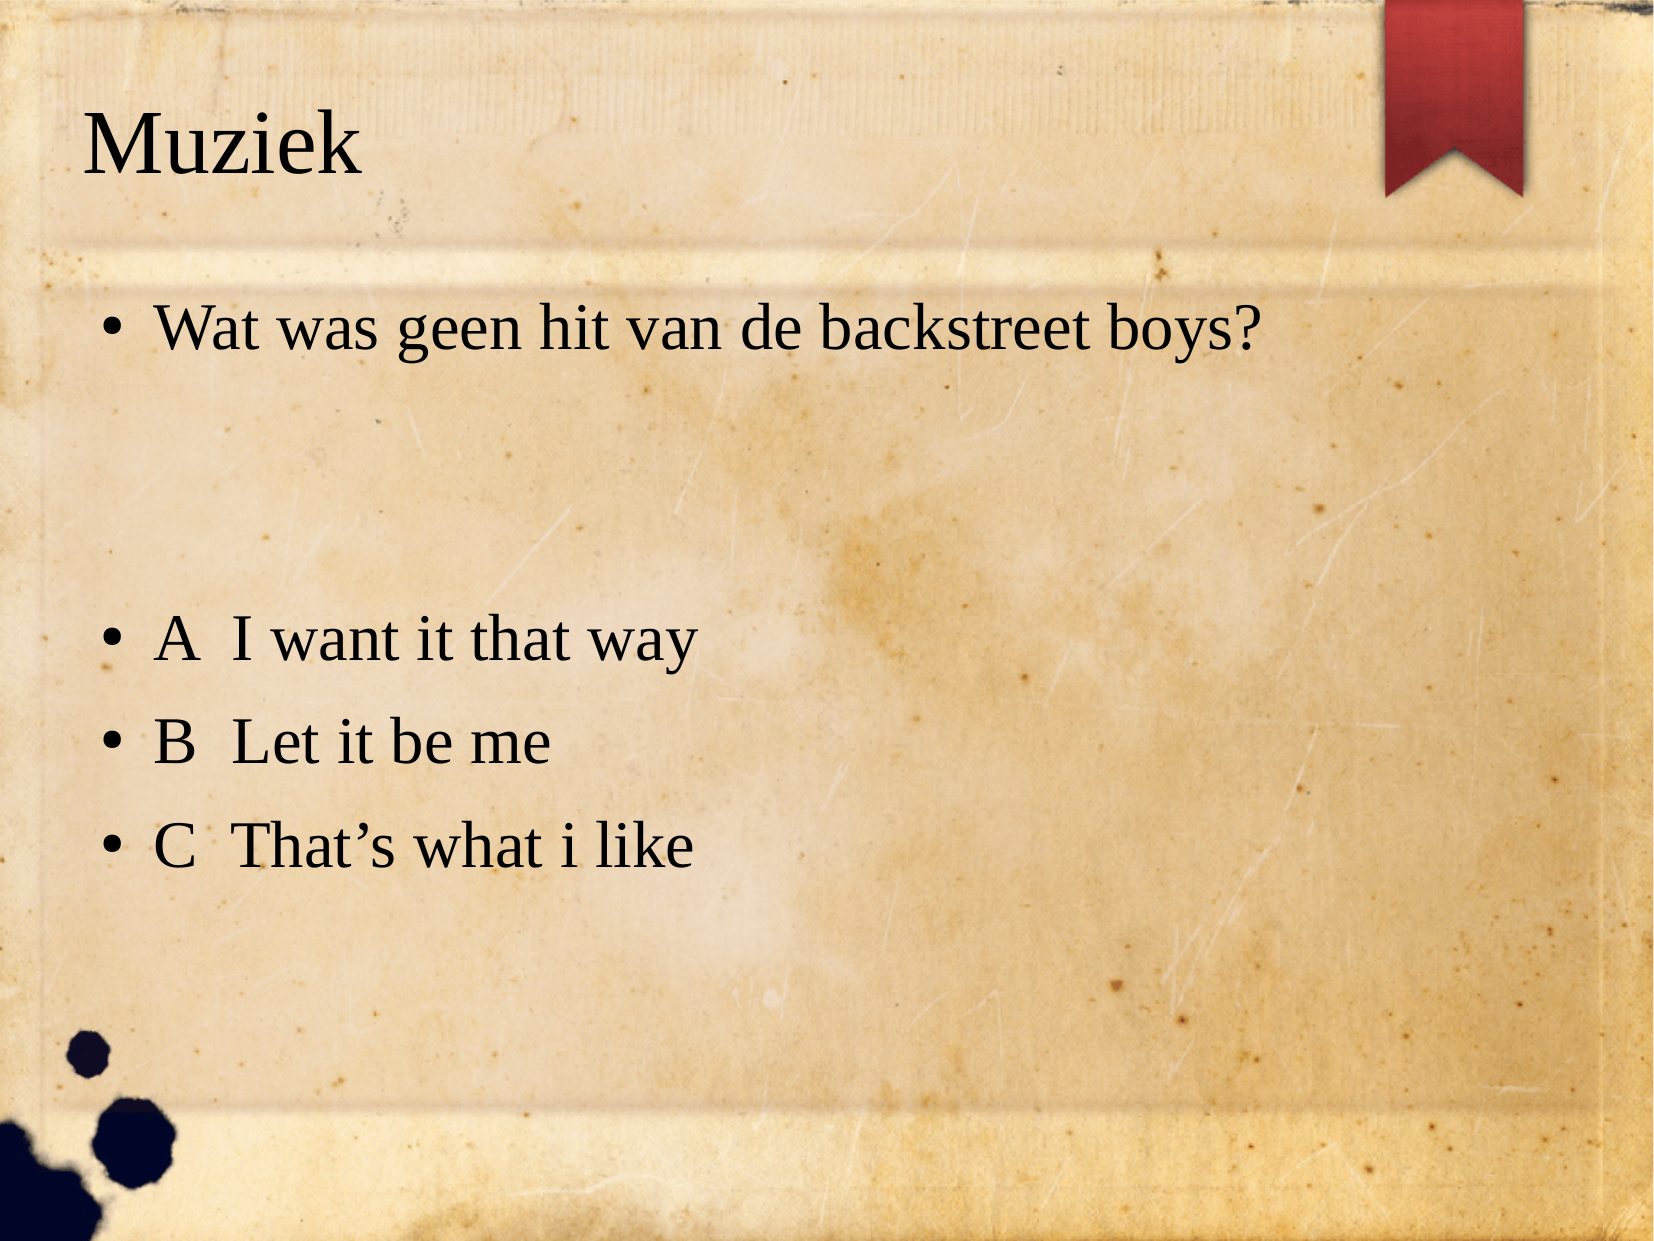

# Muziek
Wat was geen hit van de backstreet boys?
A I want it that way
B Let it be me
C That’s what i like